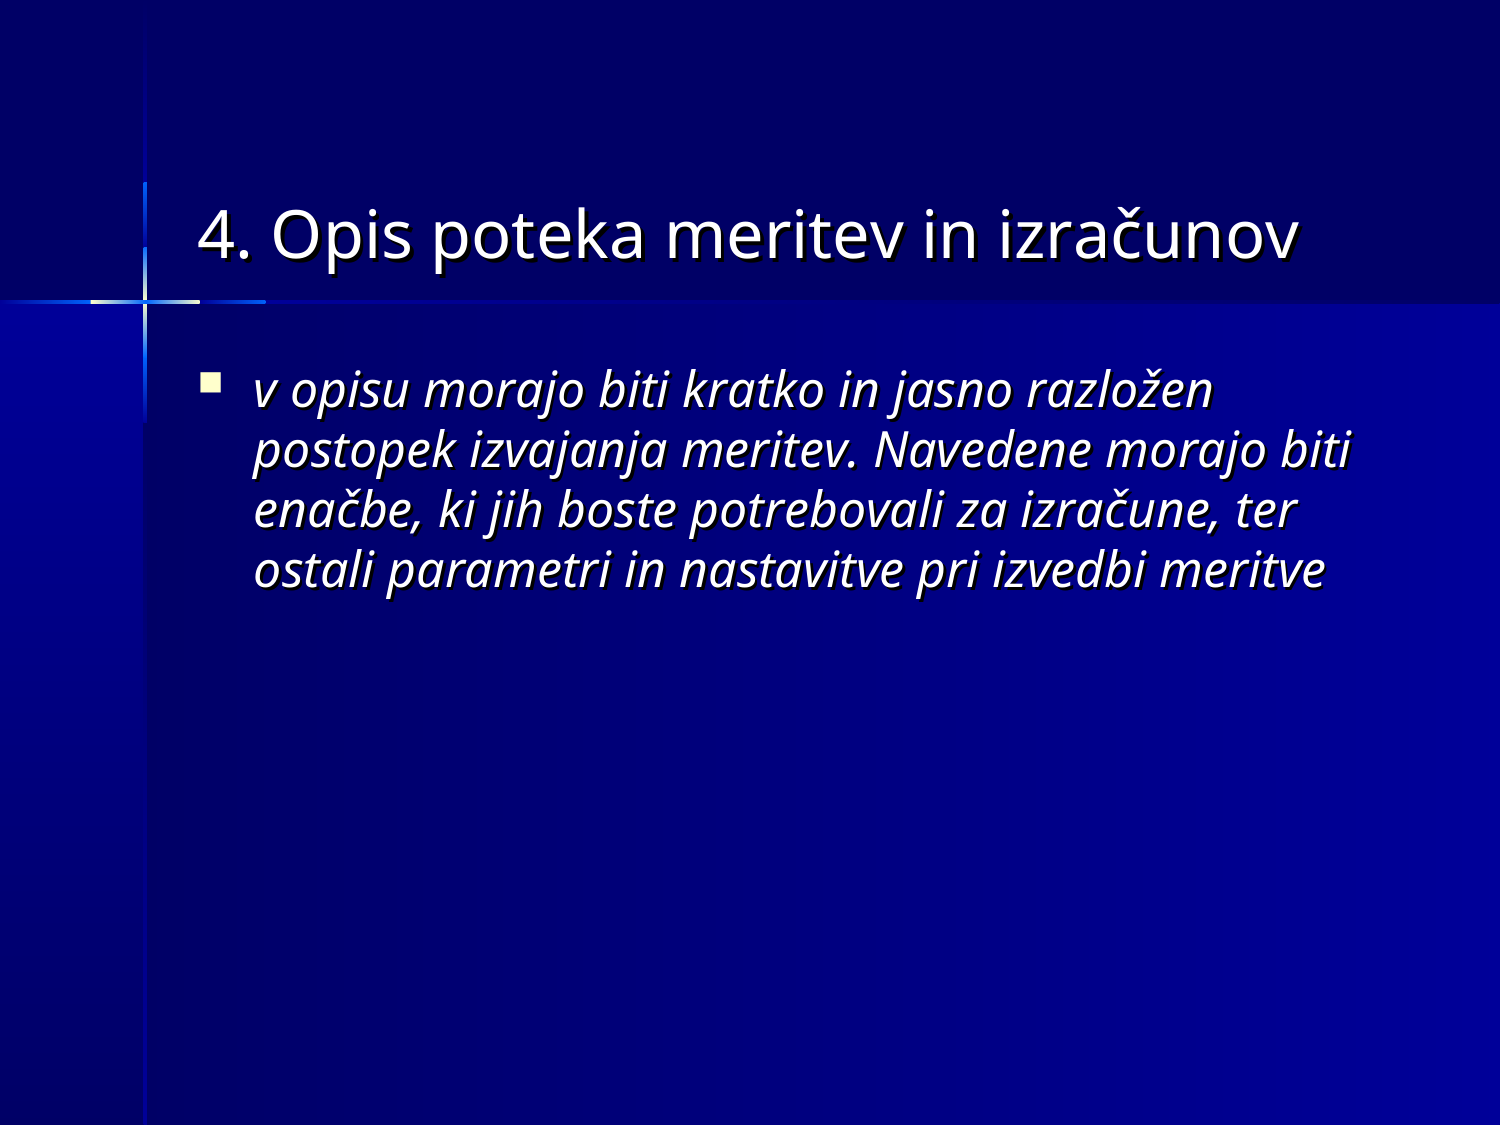

# 4. Opis poteka meritev in izračunov
v opisu morajo biti kratko in jasno razložen postopek izvajanja meritev. Navedene morajo biti enačbe, ki jih boste potrebovali za izračune, ter ostali parametri in nastavitve pri izvedbi meritve